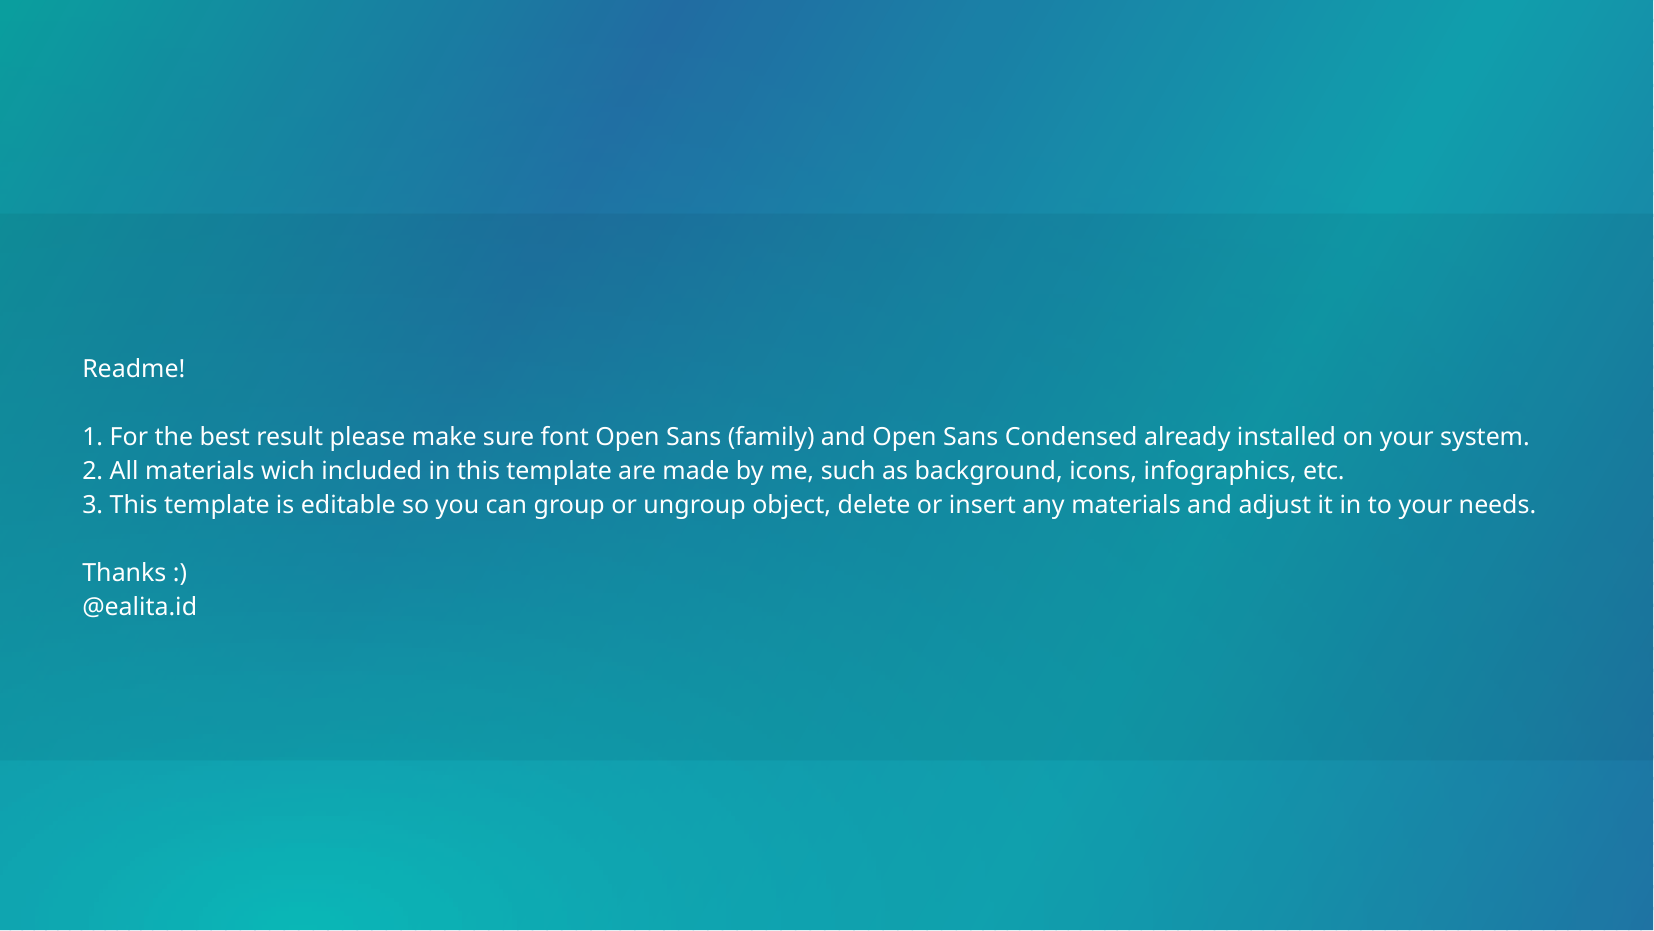

# Readme! 1. For the best result please make sure font Open Sans (family) and Open Sans Condensed already installed on your system. 2. All materials wich included in this template are made by me, such as background, icons, infographics, etc. 3. This template is editable so you can group or ungroup object, delete or insert any materials and adjust it in to your needs. Thanks :) @ealita.id